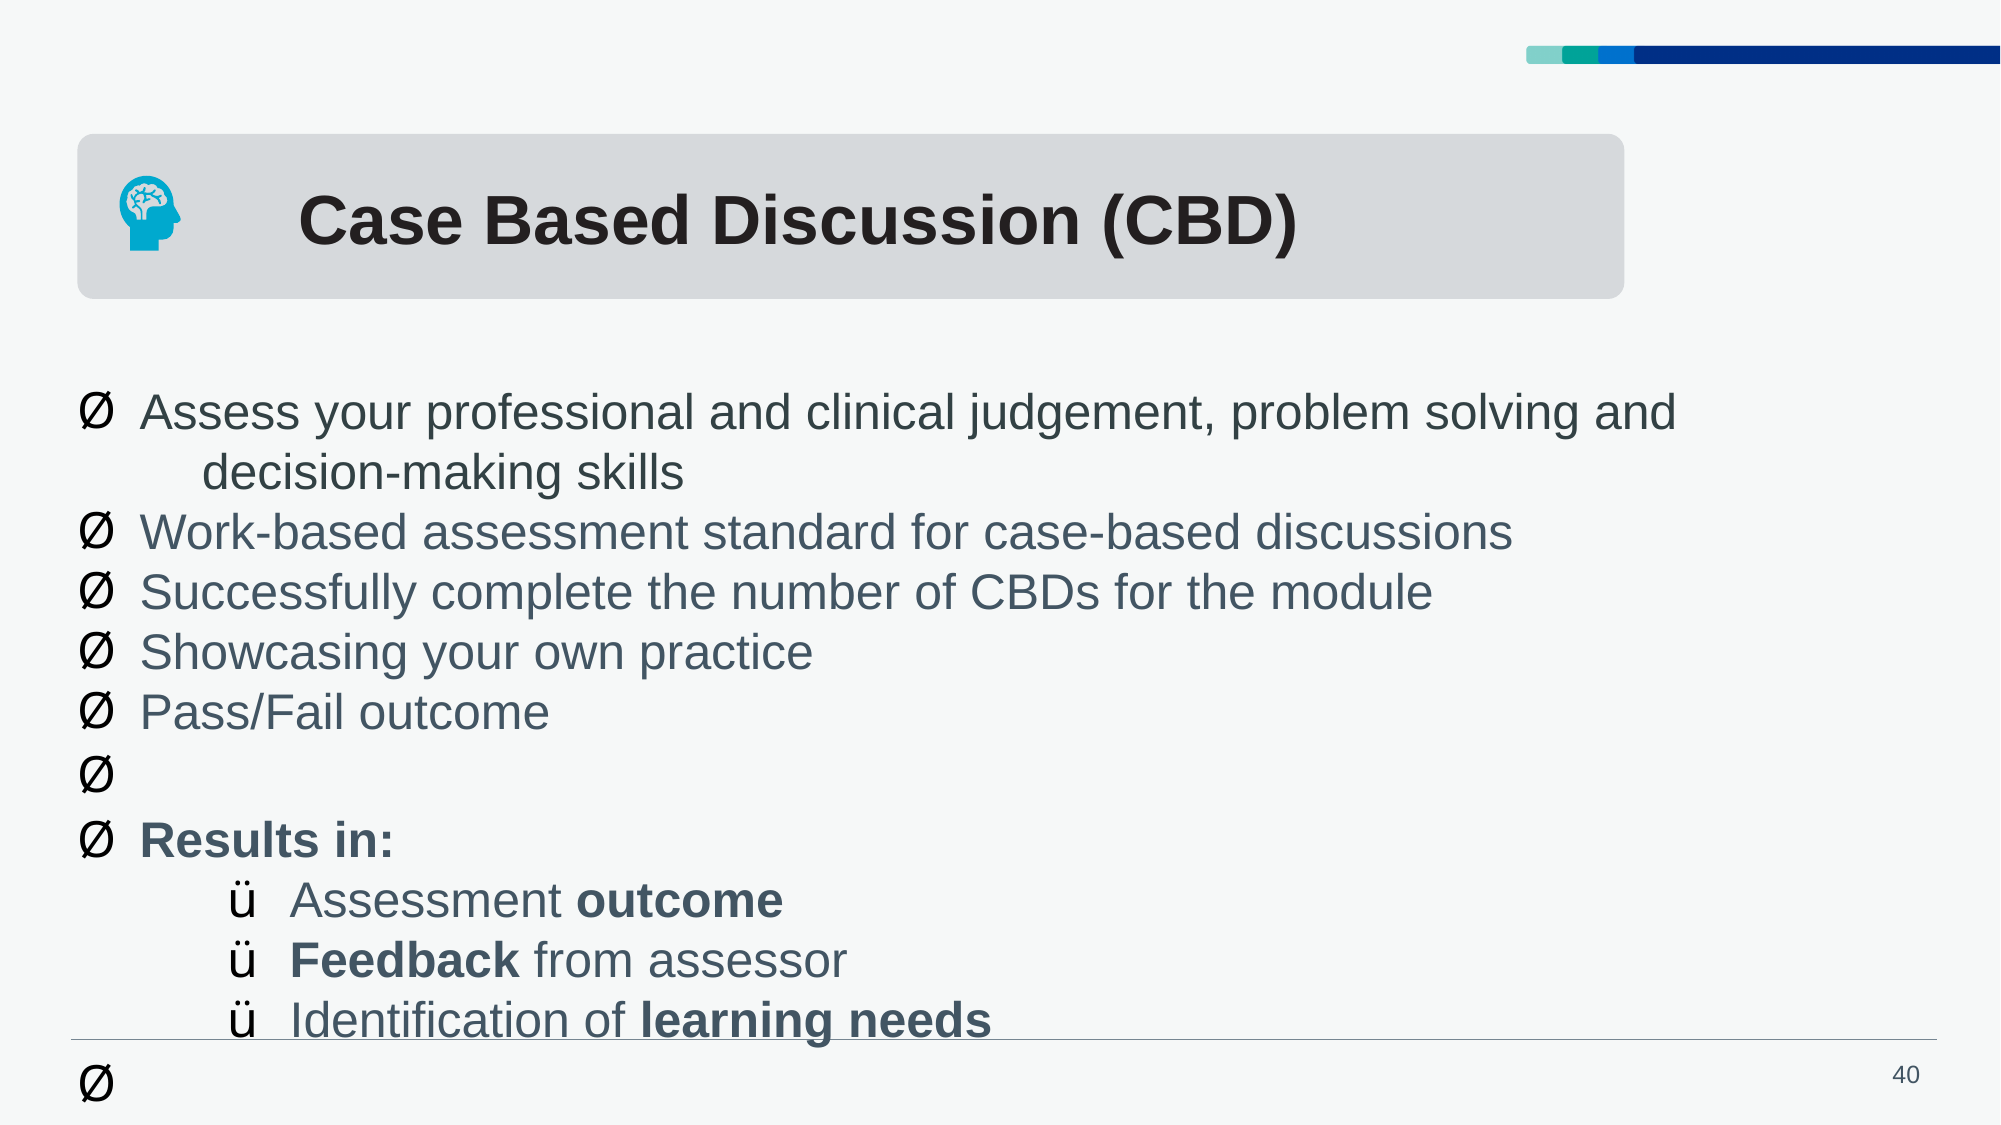

Case Based Discussion (CBD)
Assess your professional and clinical judgement, problem solving and decision-making skills
Work-based assessment standard for case-based discussions
Successfully complete the number of CBDs for the module
Showcasing your own practice
Pass/Fail outcome
Results in:
Assessment outcome
Feedback from assessor
Identification of learning needs